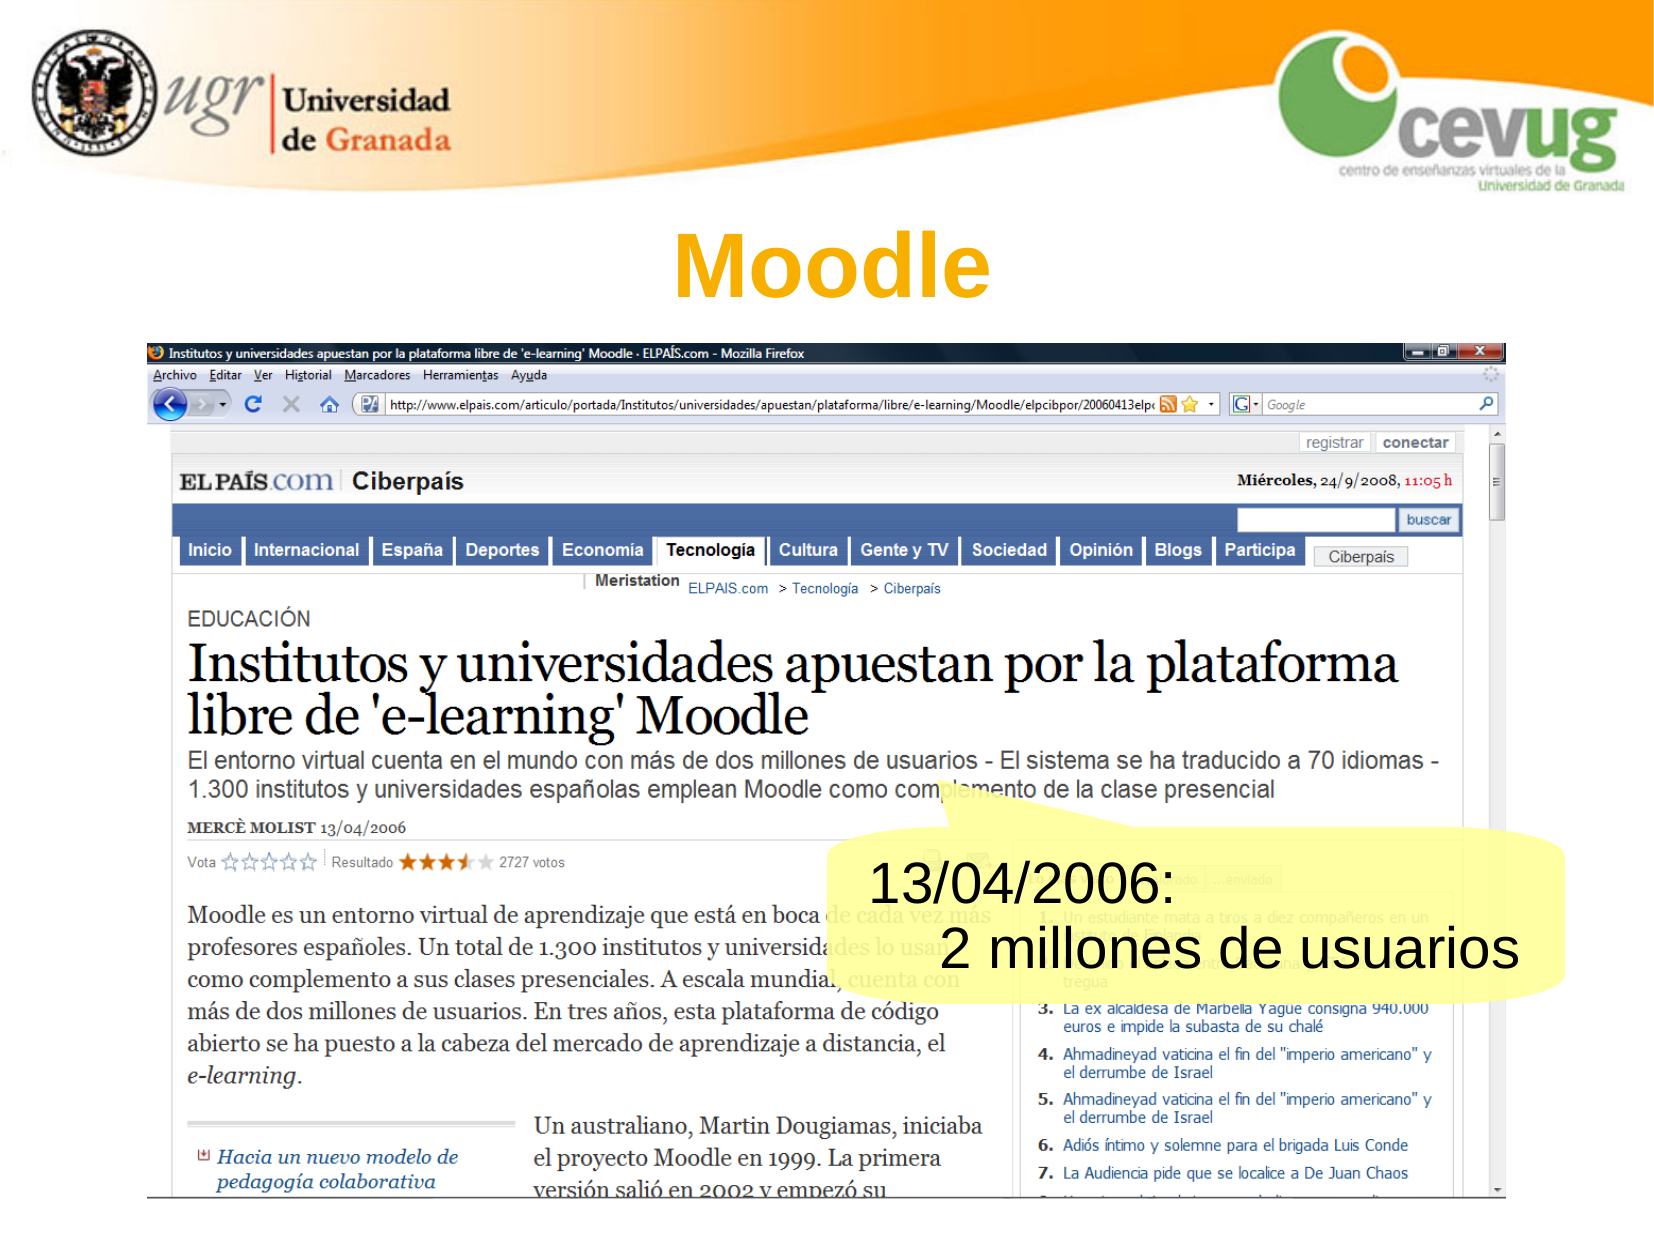

# Moodle
13/04/2006:
2 millones de usuarios